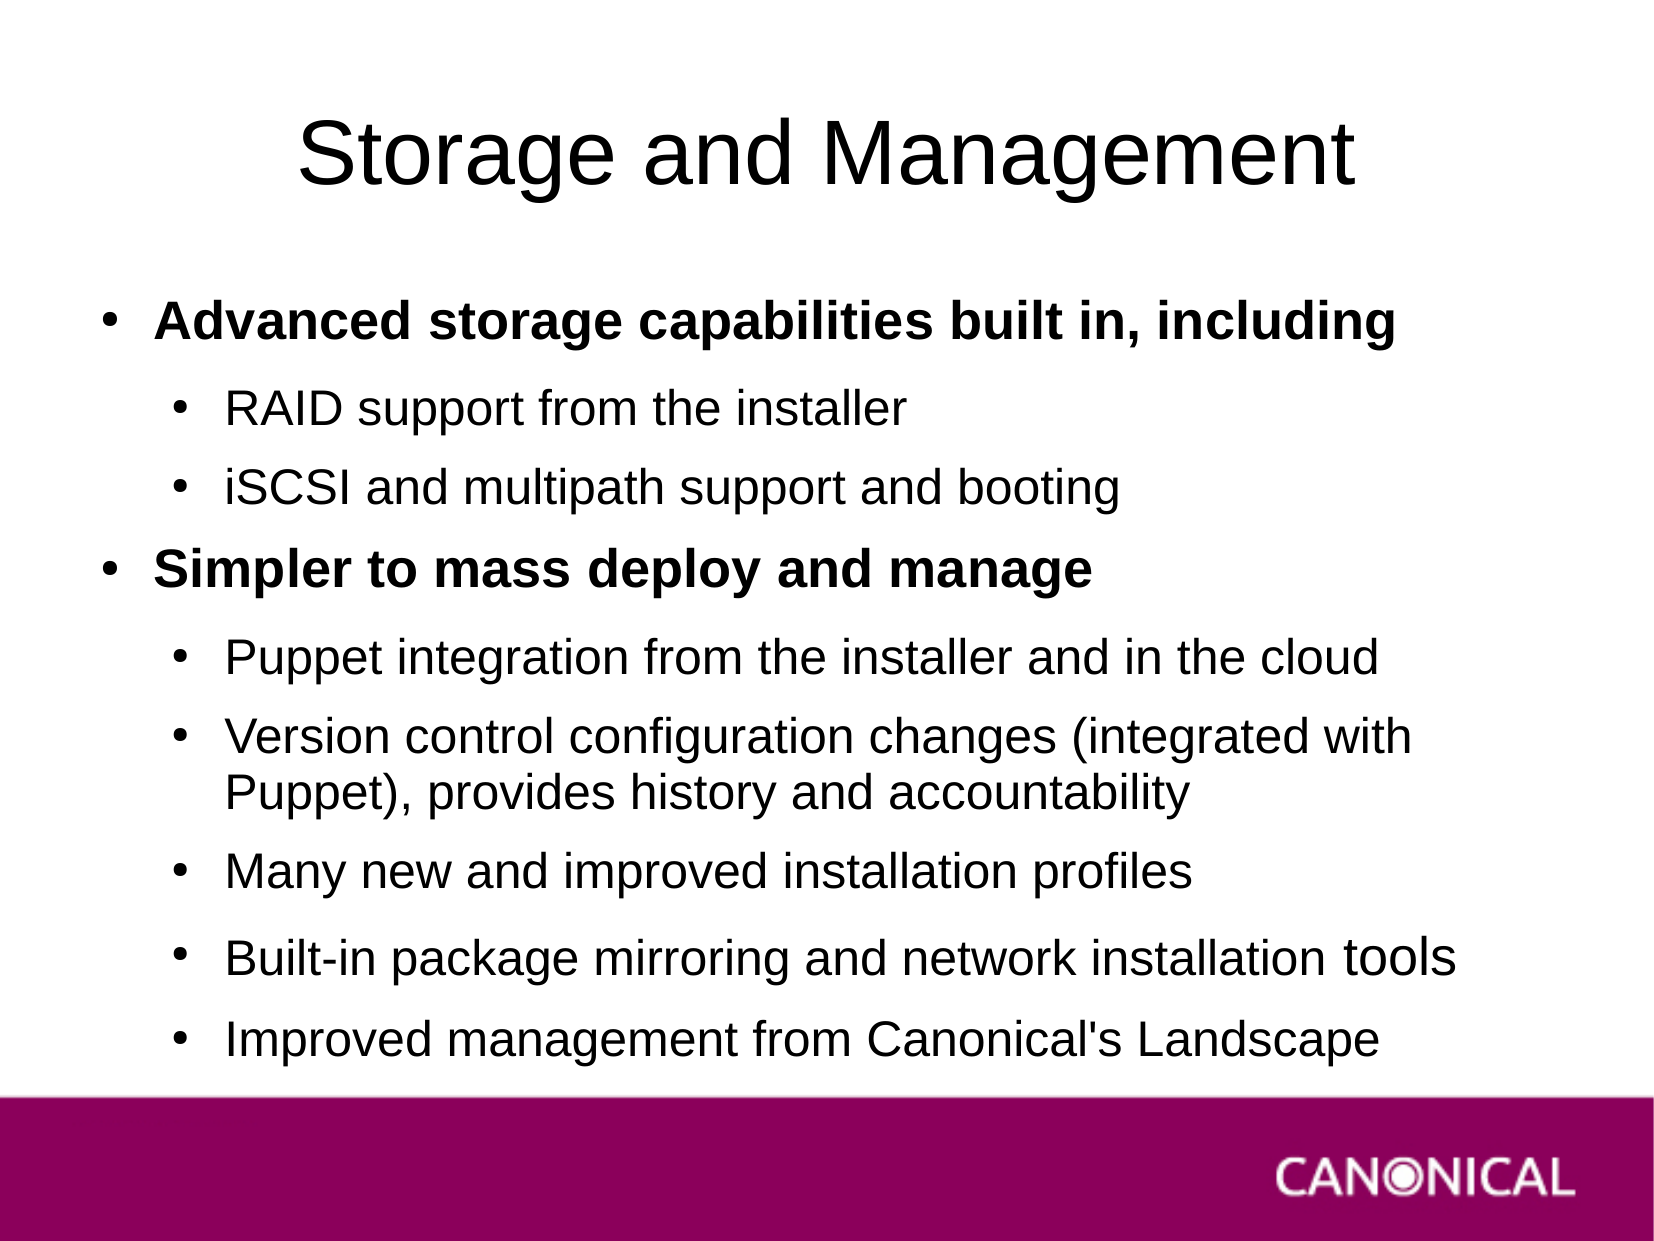

# Storage and Management
Advanced storage capabilities built in, including
RAID support from the installer
iSCSI and multipath support and booting
Simpler to mass deploy and manage
Puppet integration from the installer and in the cloud
Version control configuration changes (integrated with Puppet), provides history and accountability
Many new and improved installation profiles
Built-in package mirroring and network installation tools
Improved management from Canonical's Landscape